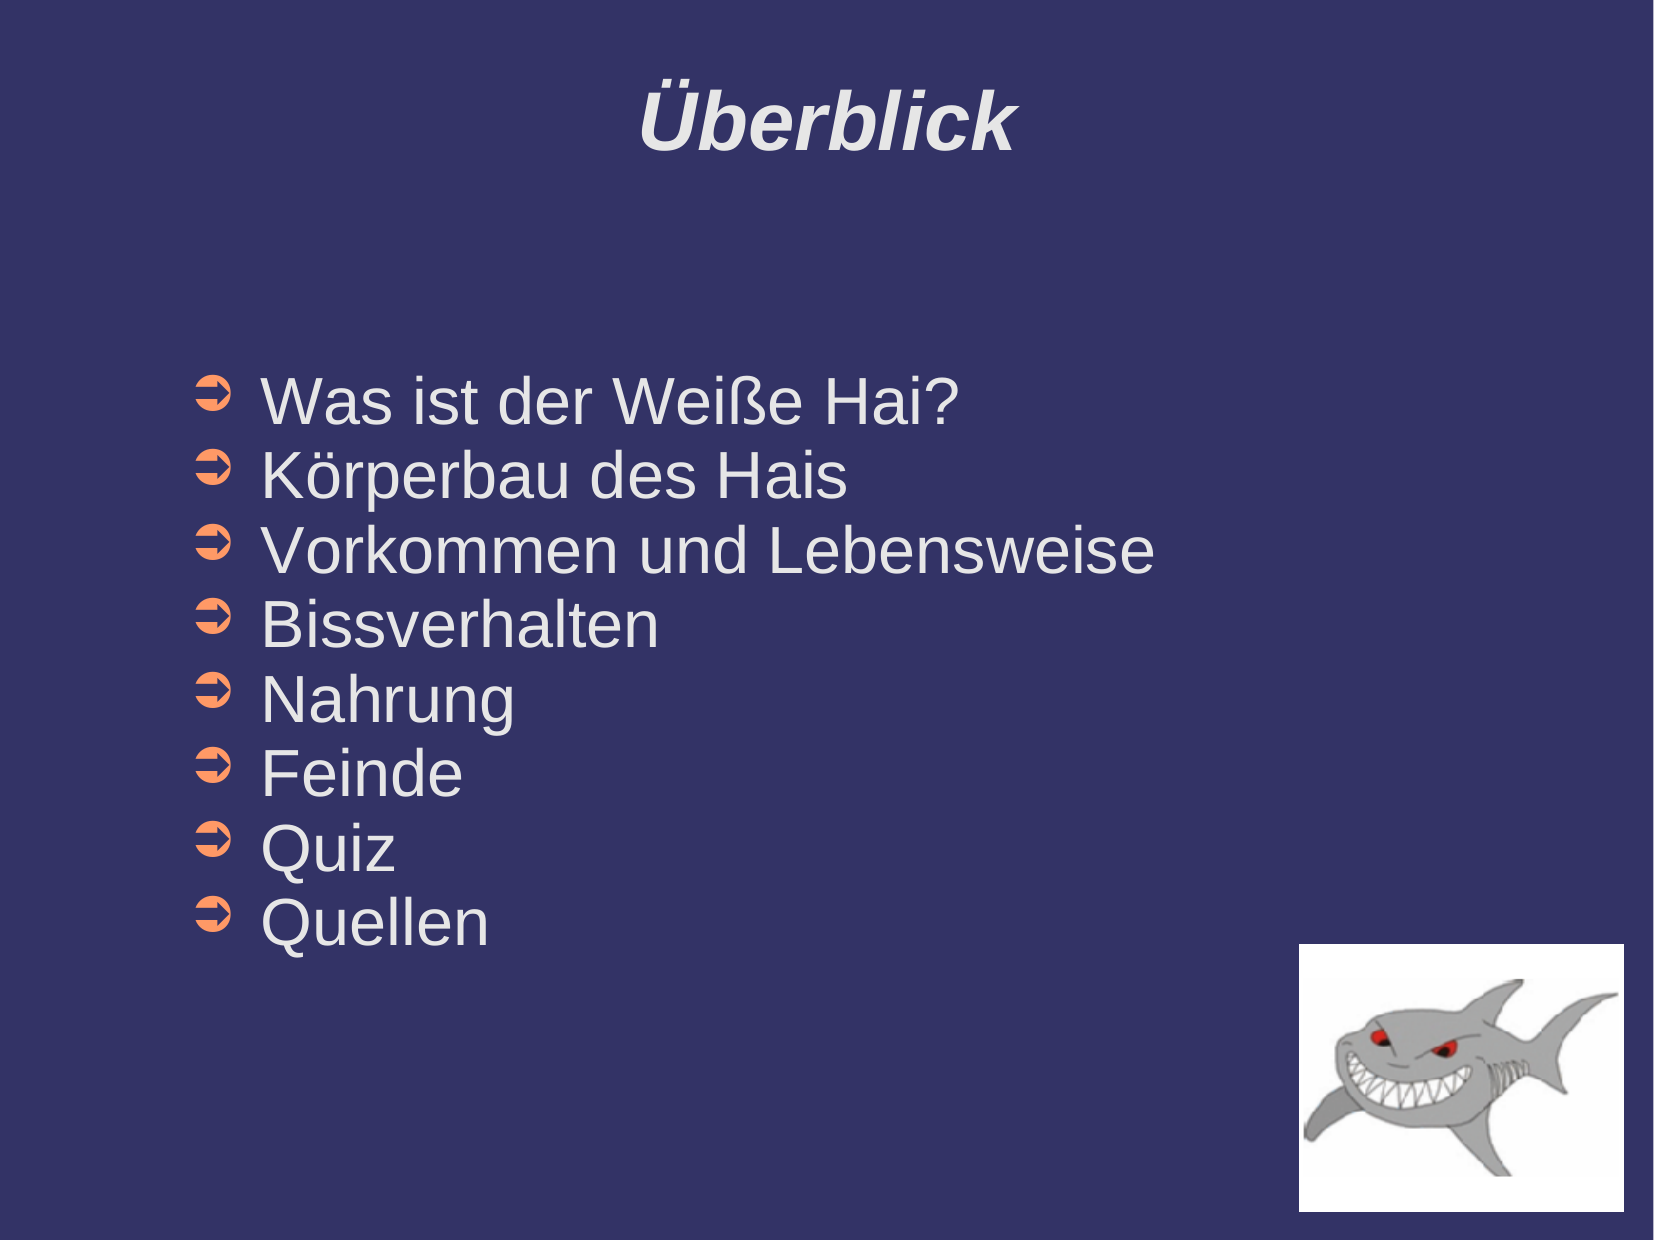

# Überblick
Was ist der Weiße Hai?
Körperbau des Hais
Vorkommen und Lebensweise
Bissverhalten
Nahrung
Feinde
Quiz
Quellen